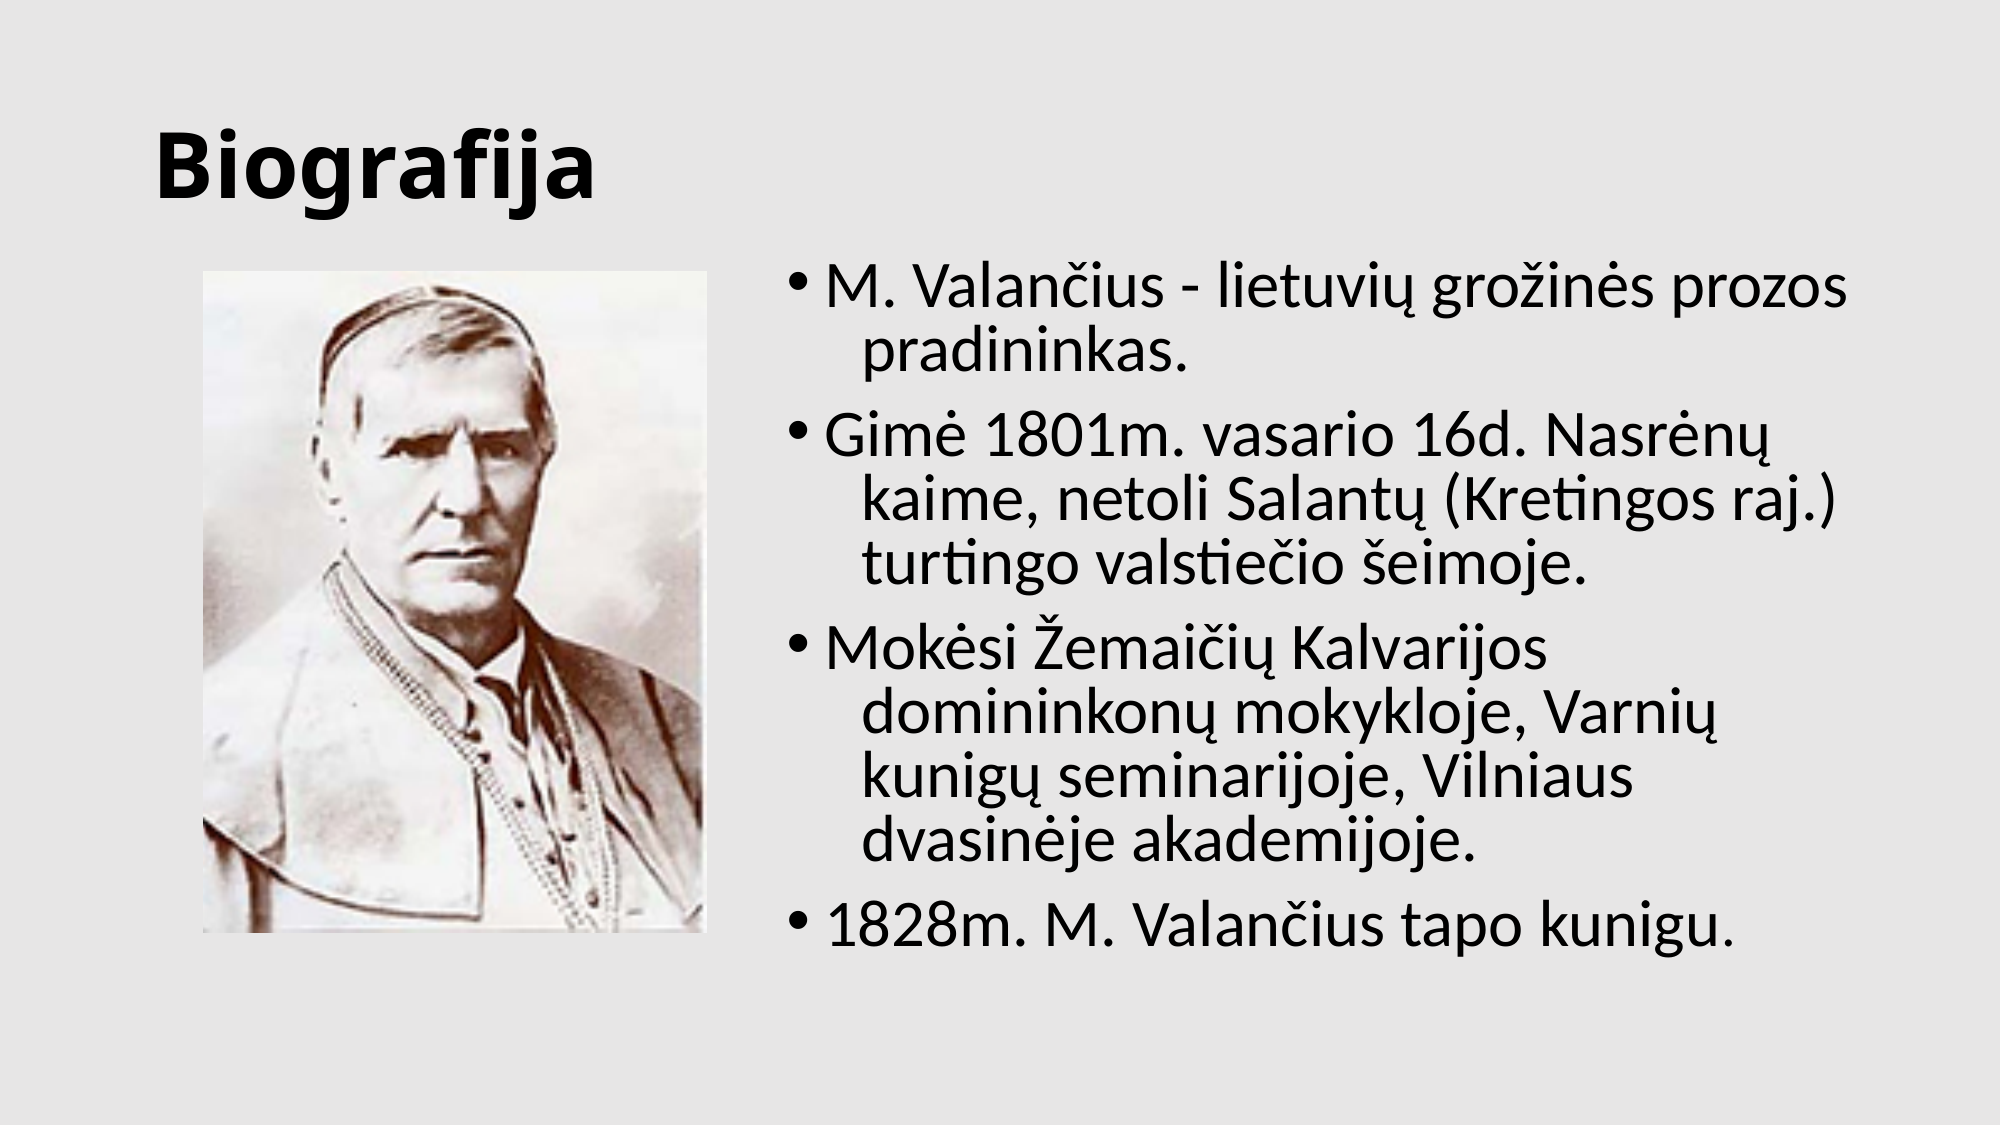

# Biografija
M. Valančius - lietuvių grožinės prozos pradininkas.
Gimė 1801m. vasario 16d. Nasrėnų kaime, netoli Salantų (Kretingos raj.) turtingo valstiečio šeimoje.
Mokėsi Žemaičių Kalvarijos domininkonų mokykloje, Varnių kunigų seminarijoje, Vilniaus dvasinėje akademijoje.
1828m. M. Valančius tapo kunigu.